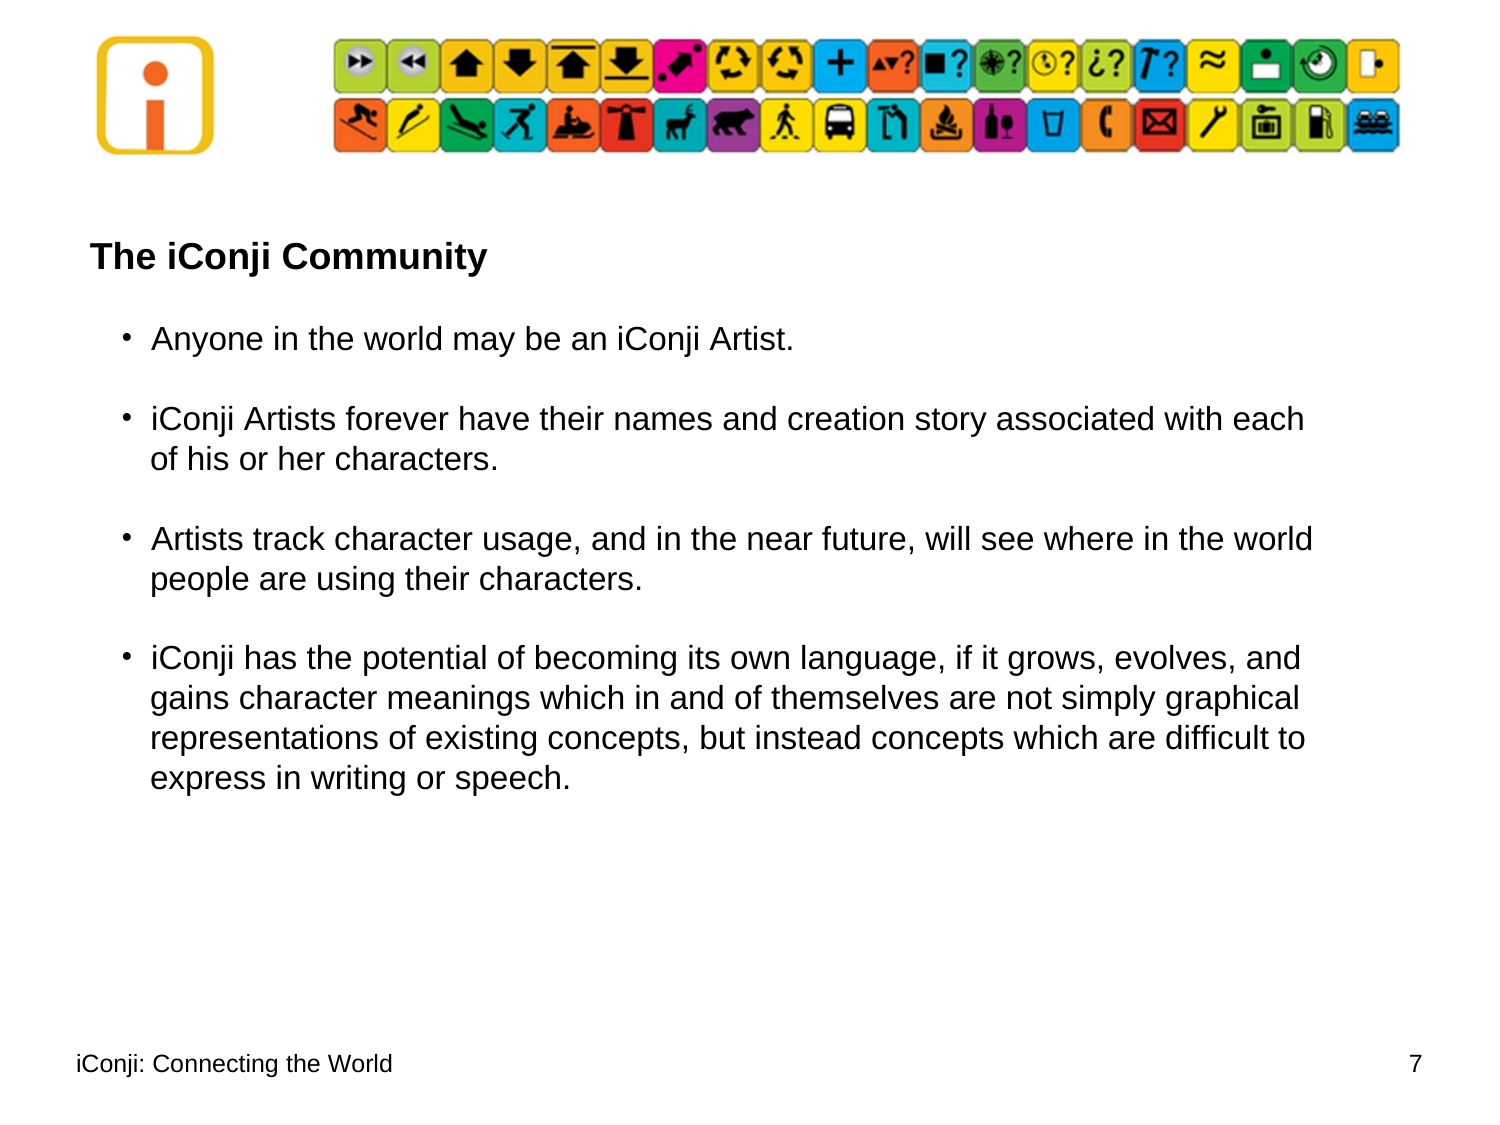

The iConji Community
 Anyone in the world may be an iConji Artist.
 iConji Artists forever have their names and creation story associated with each of his or her characters.
 Artists track character usage, and in the near future, will see where in the world people are using their characters.
 iConji has the potential of becoming its own language, if it grows, evolves, and gains character meanings which in and of themselves are not simply graphical representations of existing concepts, but instead concepts which are difficult to express in writing or speech.
7